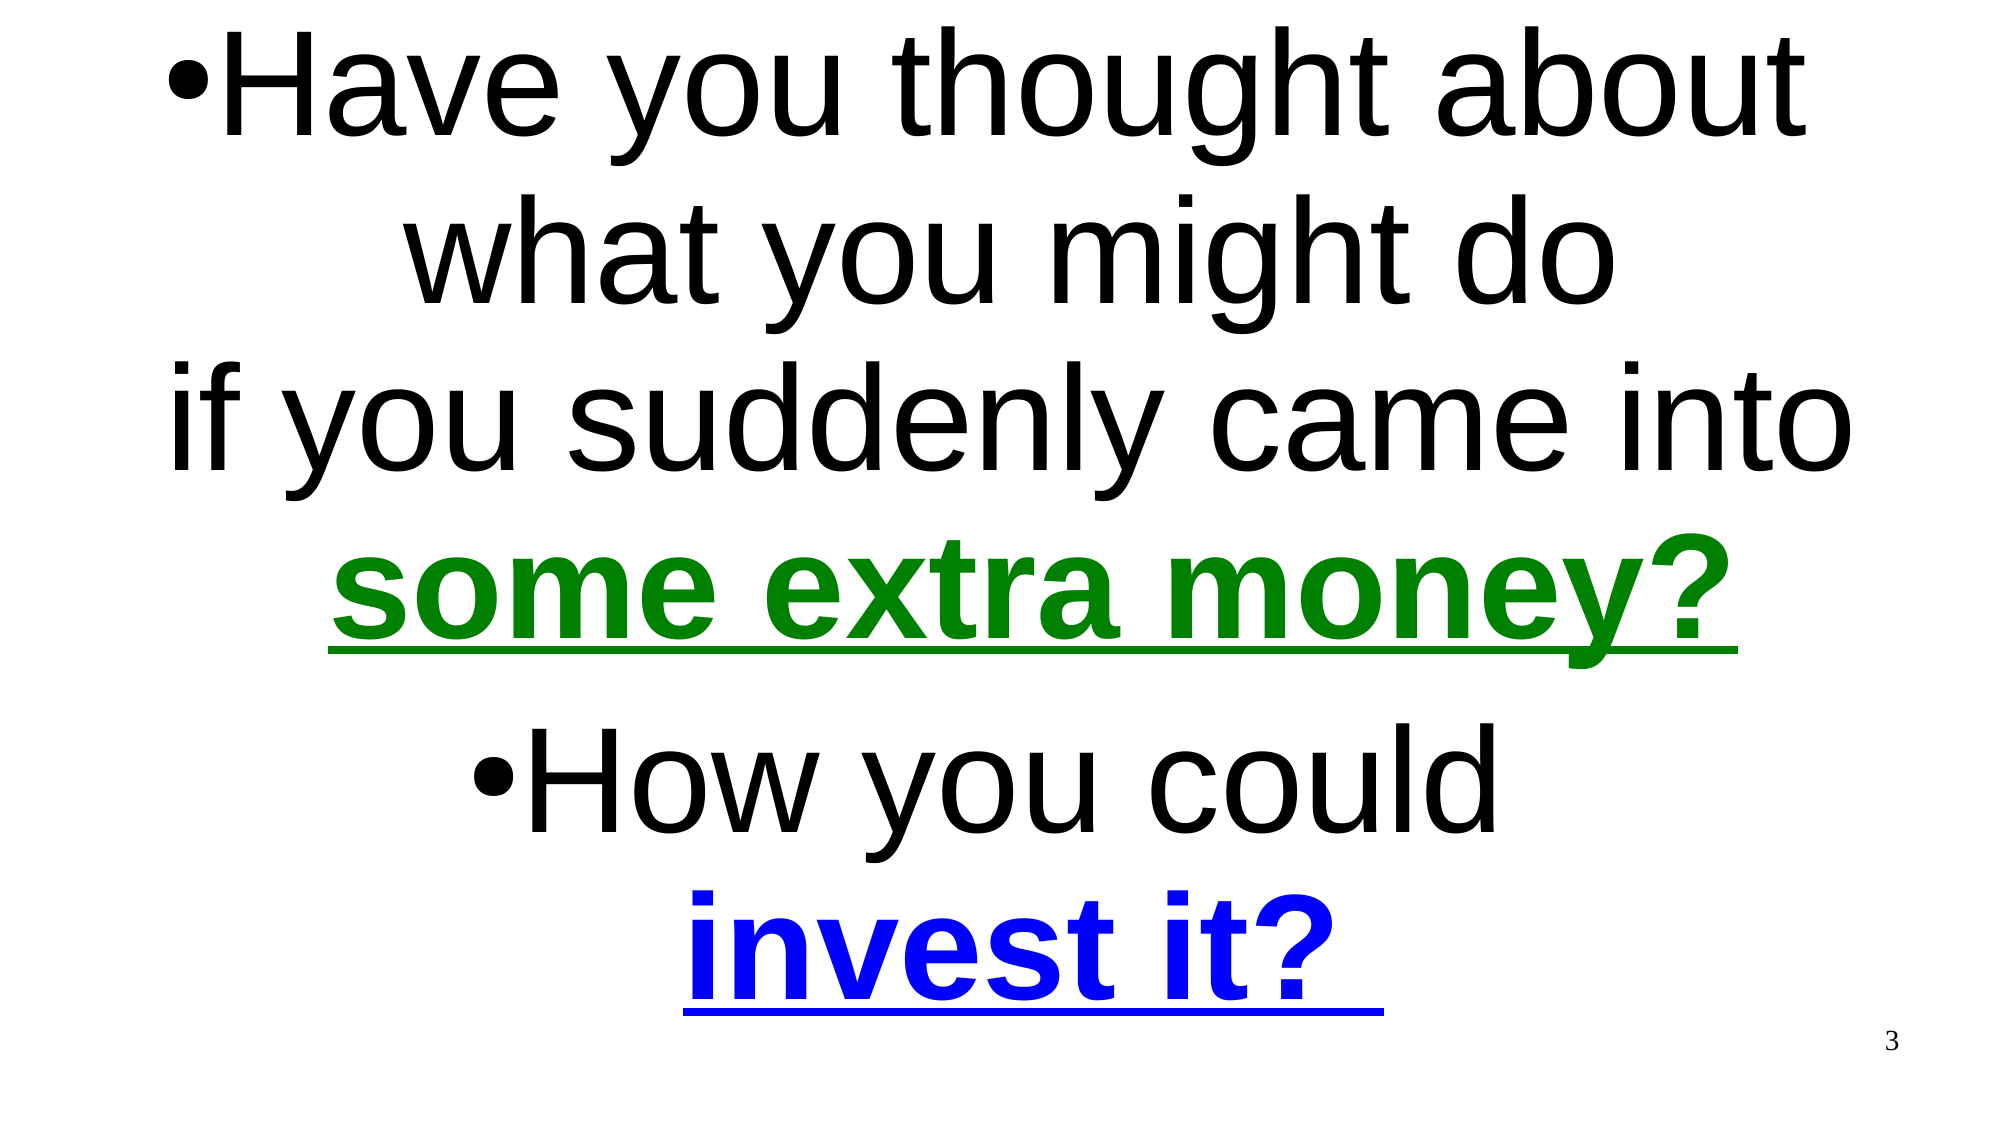

# Have you thought about what you might do if you suddenly came into some extra money?
How you could
invest it?
3